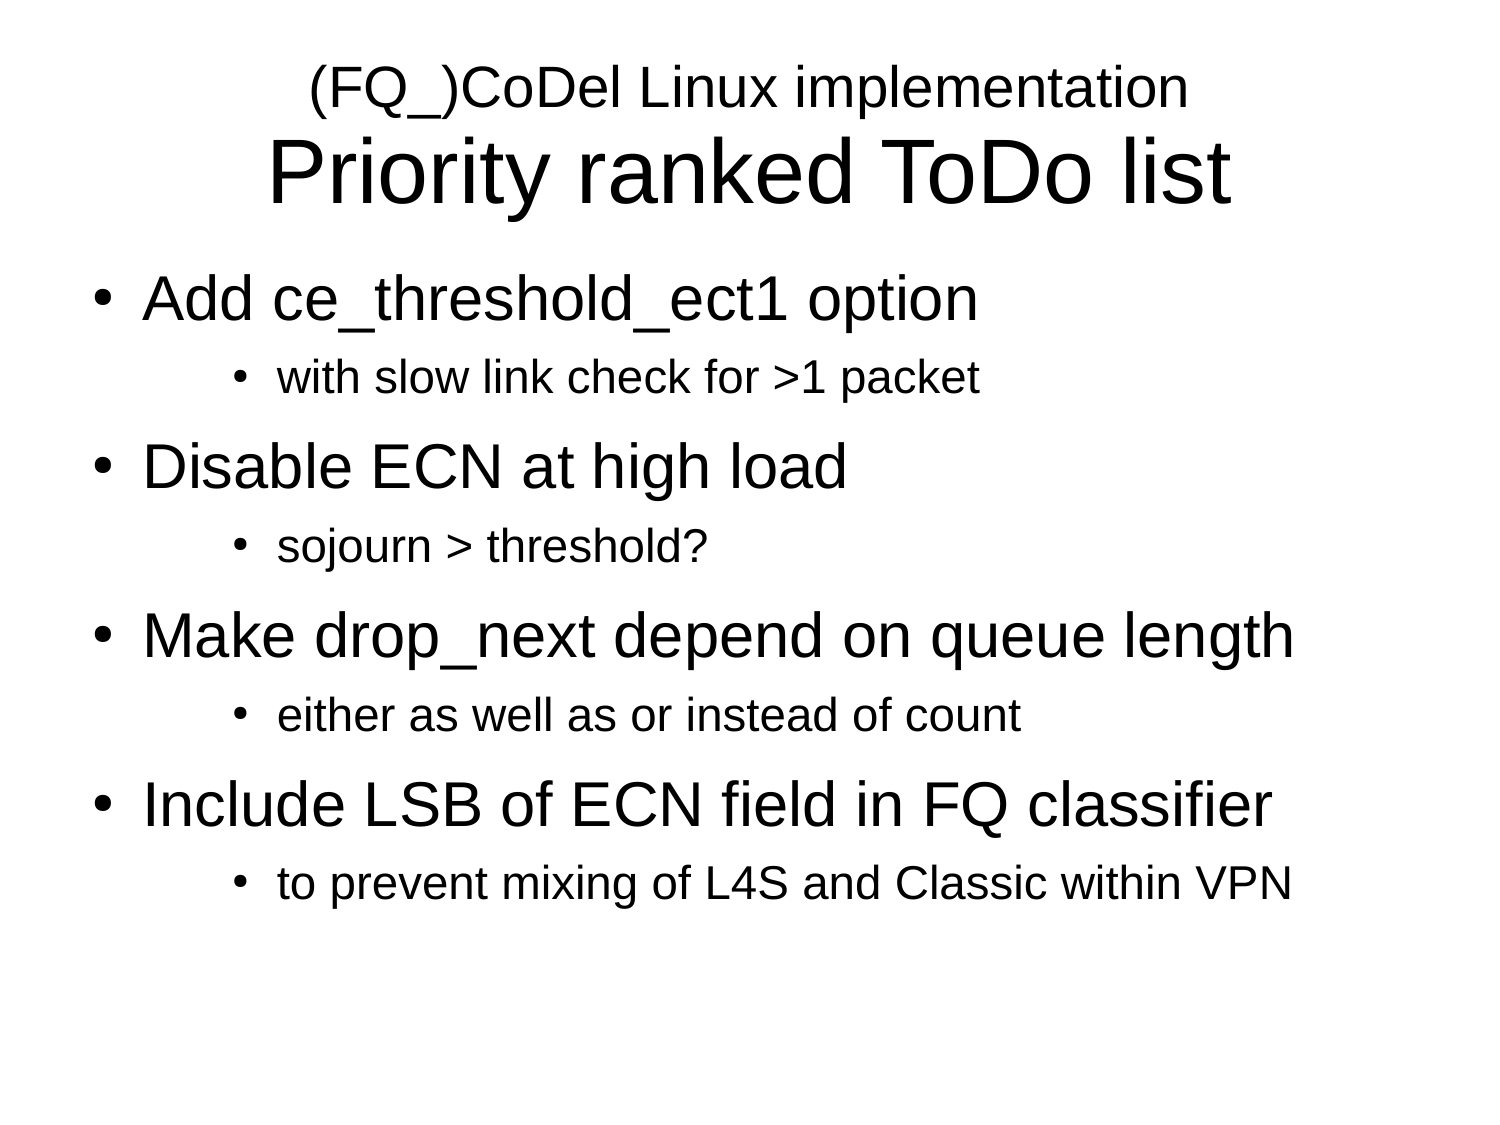

# (FQ_)CoDel Linux implementation Priority ranked ToDo list
Add ce_threshold_ect1 option
with slow link check for >1 packet
Disable ECN at high load
sojourn > threshold?
Make drop_next depend on queue length
either as well as or instead of count
Include LSB of ECN field in FQ classifier
to prevent mixing of L4S and Classic within VPN